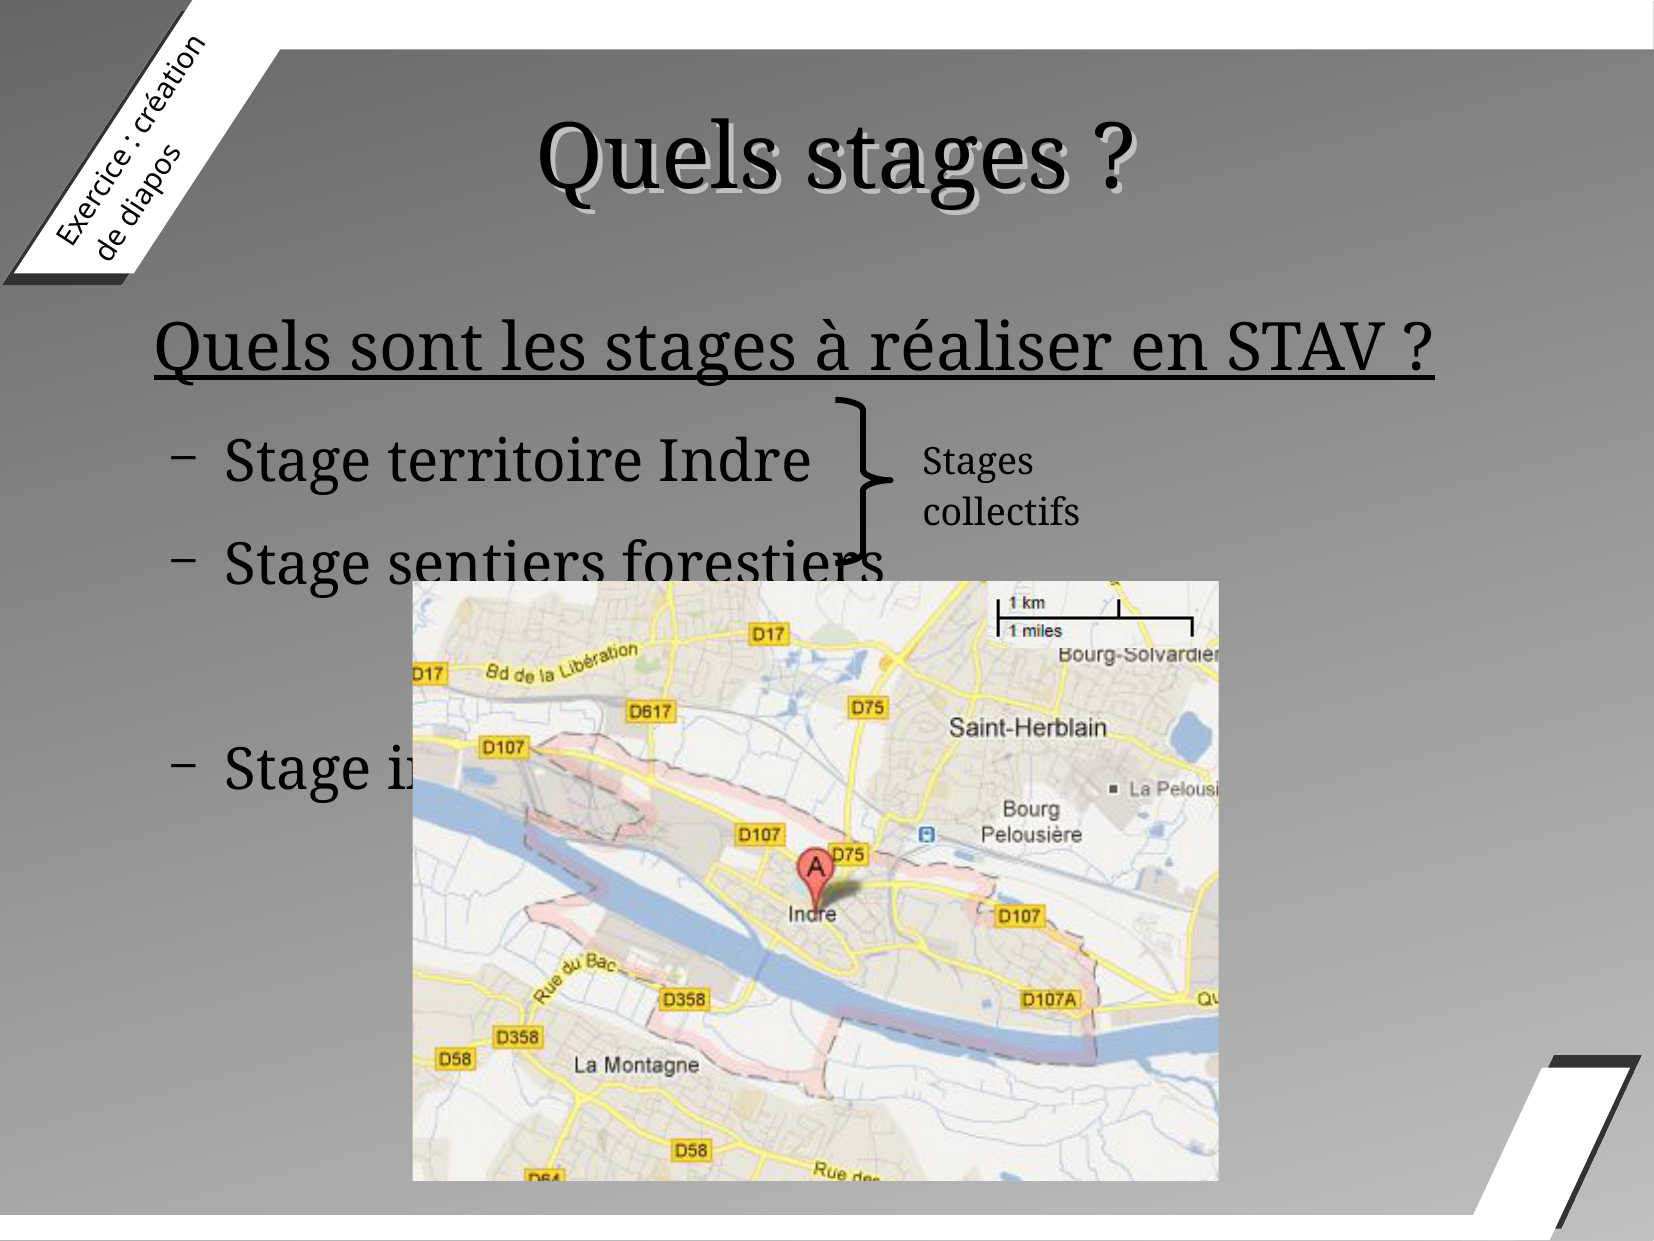

# Quels stages ?
Quels sont les stages à réaliser en STAV ?
Stage territoire Indre
Stage sentiers forestiers
Stage individuel de 5 semaines
Stages collectifs